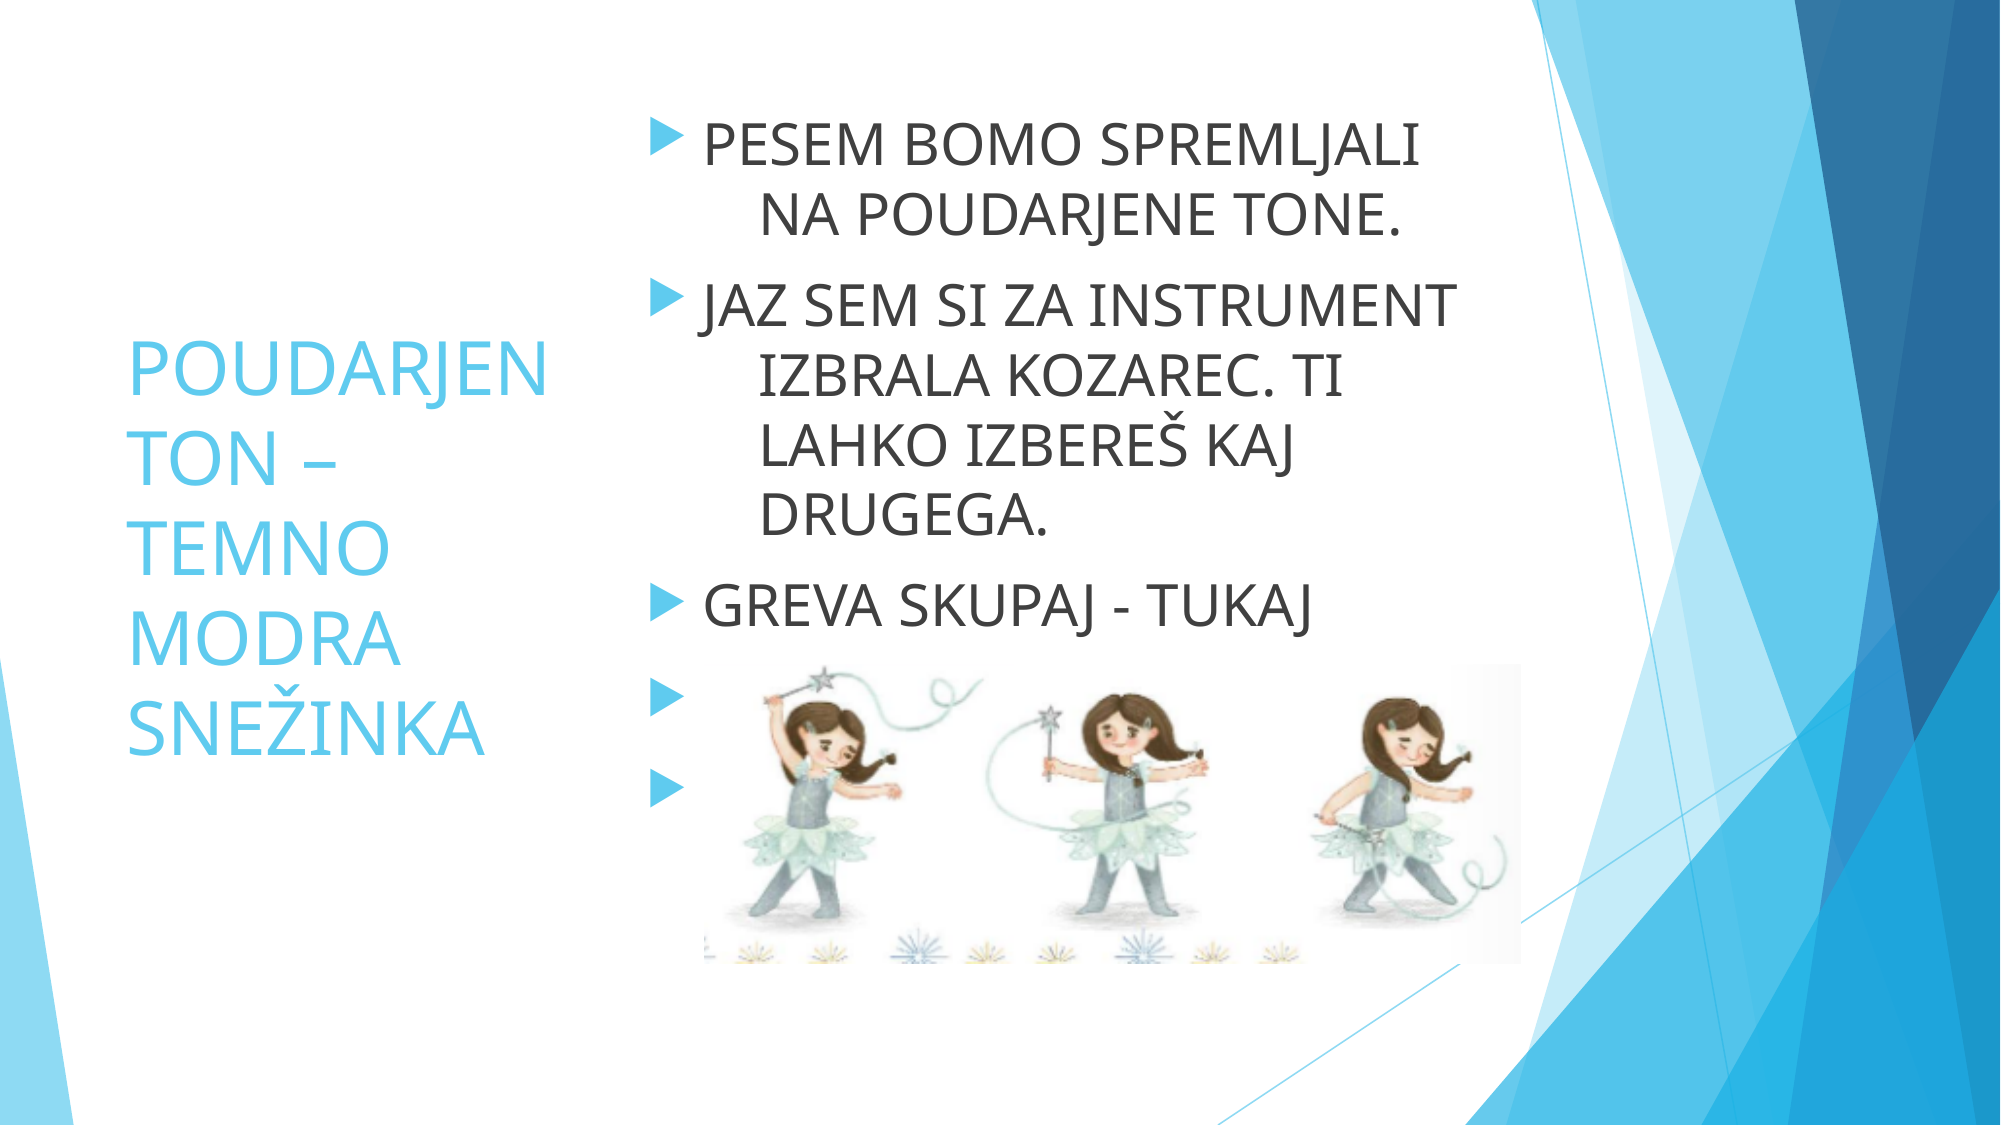

# POUDARJEN TON – TEMNO MODRA SNEŽINKA
PESEM BOMO SPREMLJALI NA POUDARJENE TONE.
JAZ SEM SI ZA INSTRUMENT IZBRALA KOZAREC. TI LAHKO IZBEREŠ KAJ DRUGEGA.
GREVA SKUPAJ - TUKAJ